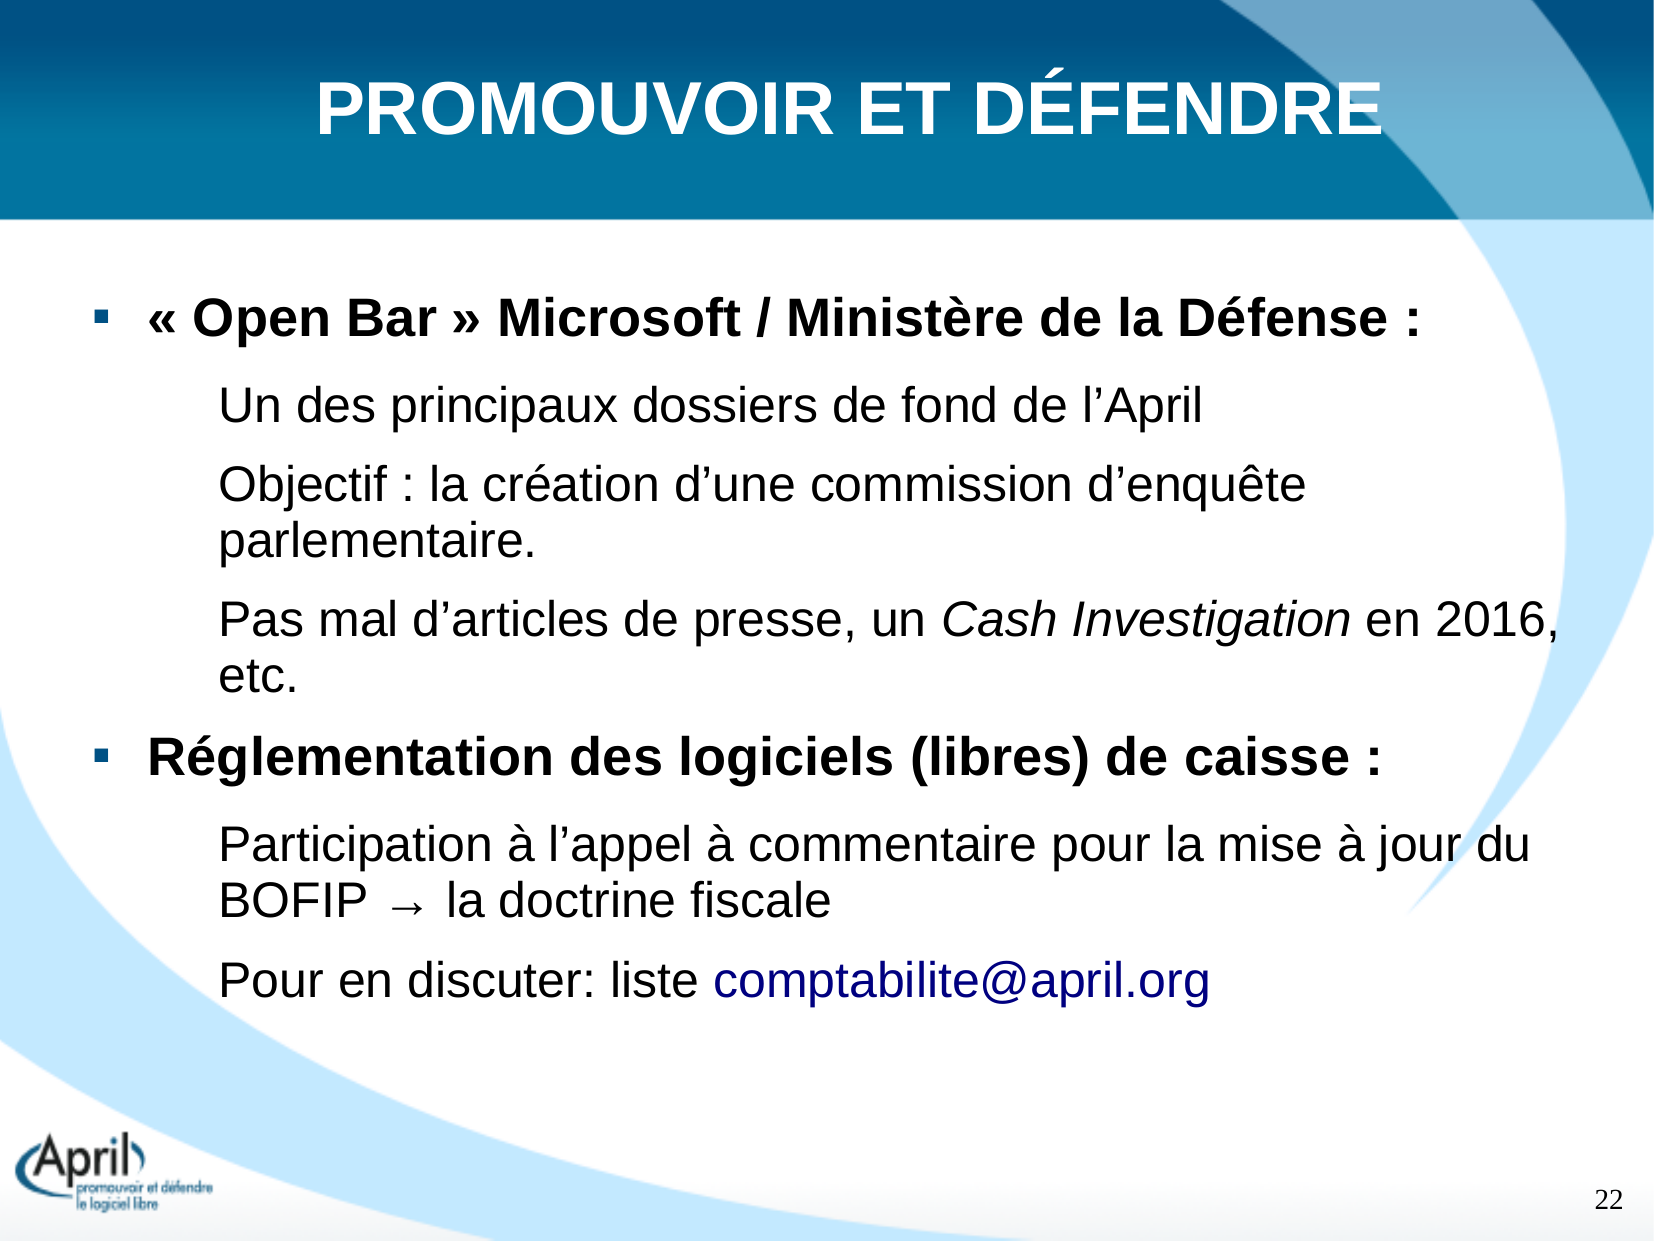

#
PROMOUVOIR ET DÉFENDRE
« Open Bar » Microsoft / Ministère de la Défense :
Un des principaux dossiers de fond de l’April
Objectif : la création d’une commission d’enquête parlementaire.
Pas mal d’articles de presse, un Cash Investigation en 2016, etc.
Réglementation des logiciels (libres) de caisse :
Participation à l’appel à commentaire pour la mise à jour du BOFIP → la doctrine fiscale
Pour en discuter: liste comptabilite@april.org
22